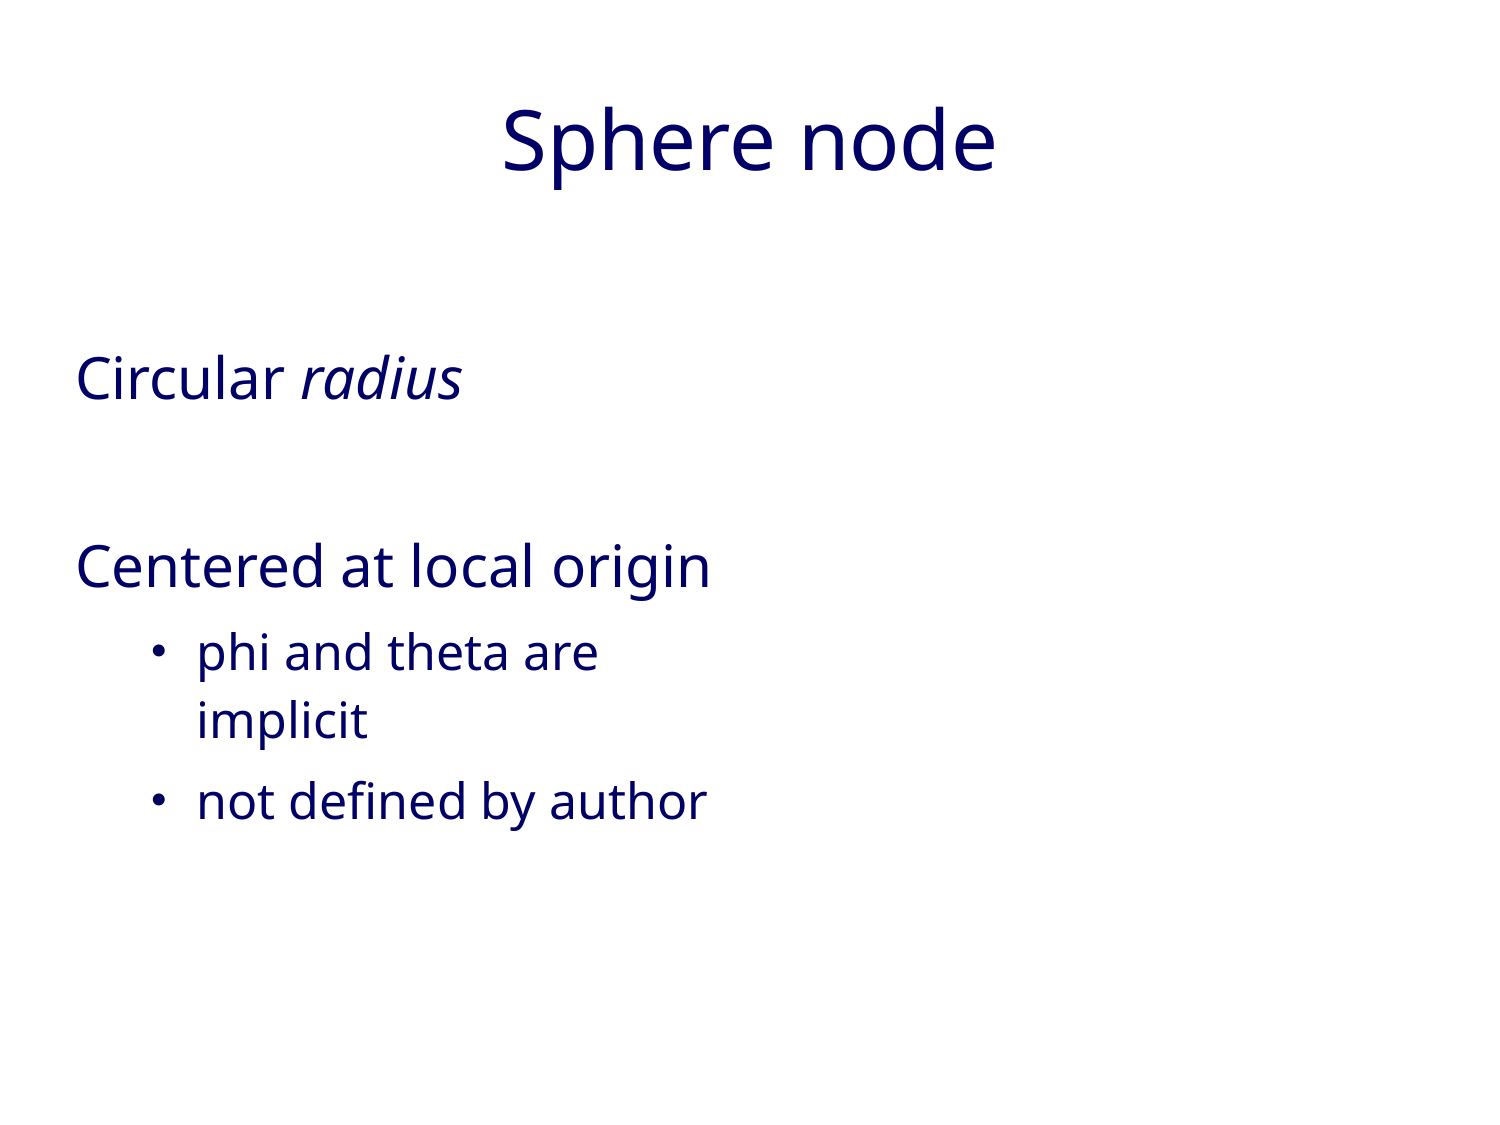

# Sphere node
Circular radius
Centered at local origin
phi and theta are implicit
not defined by author